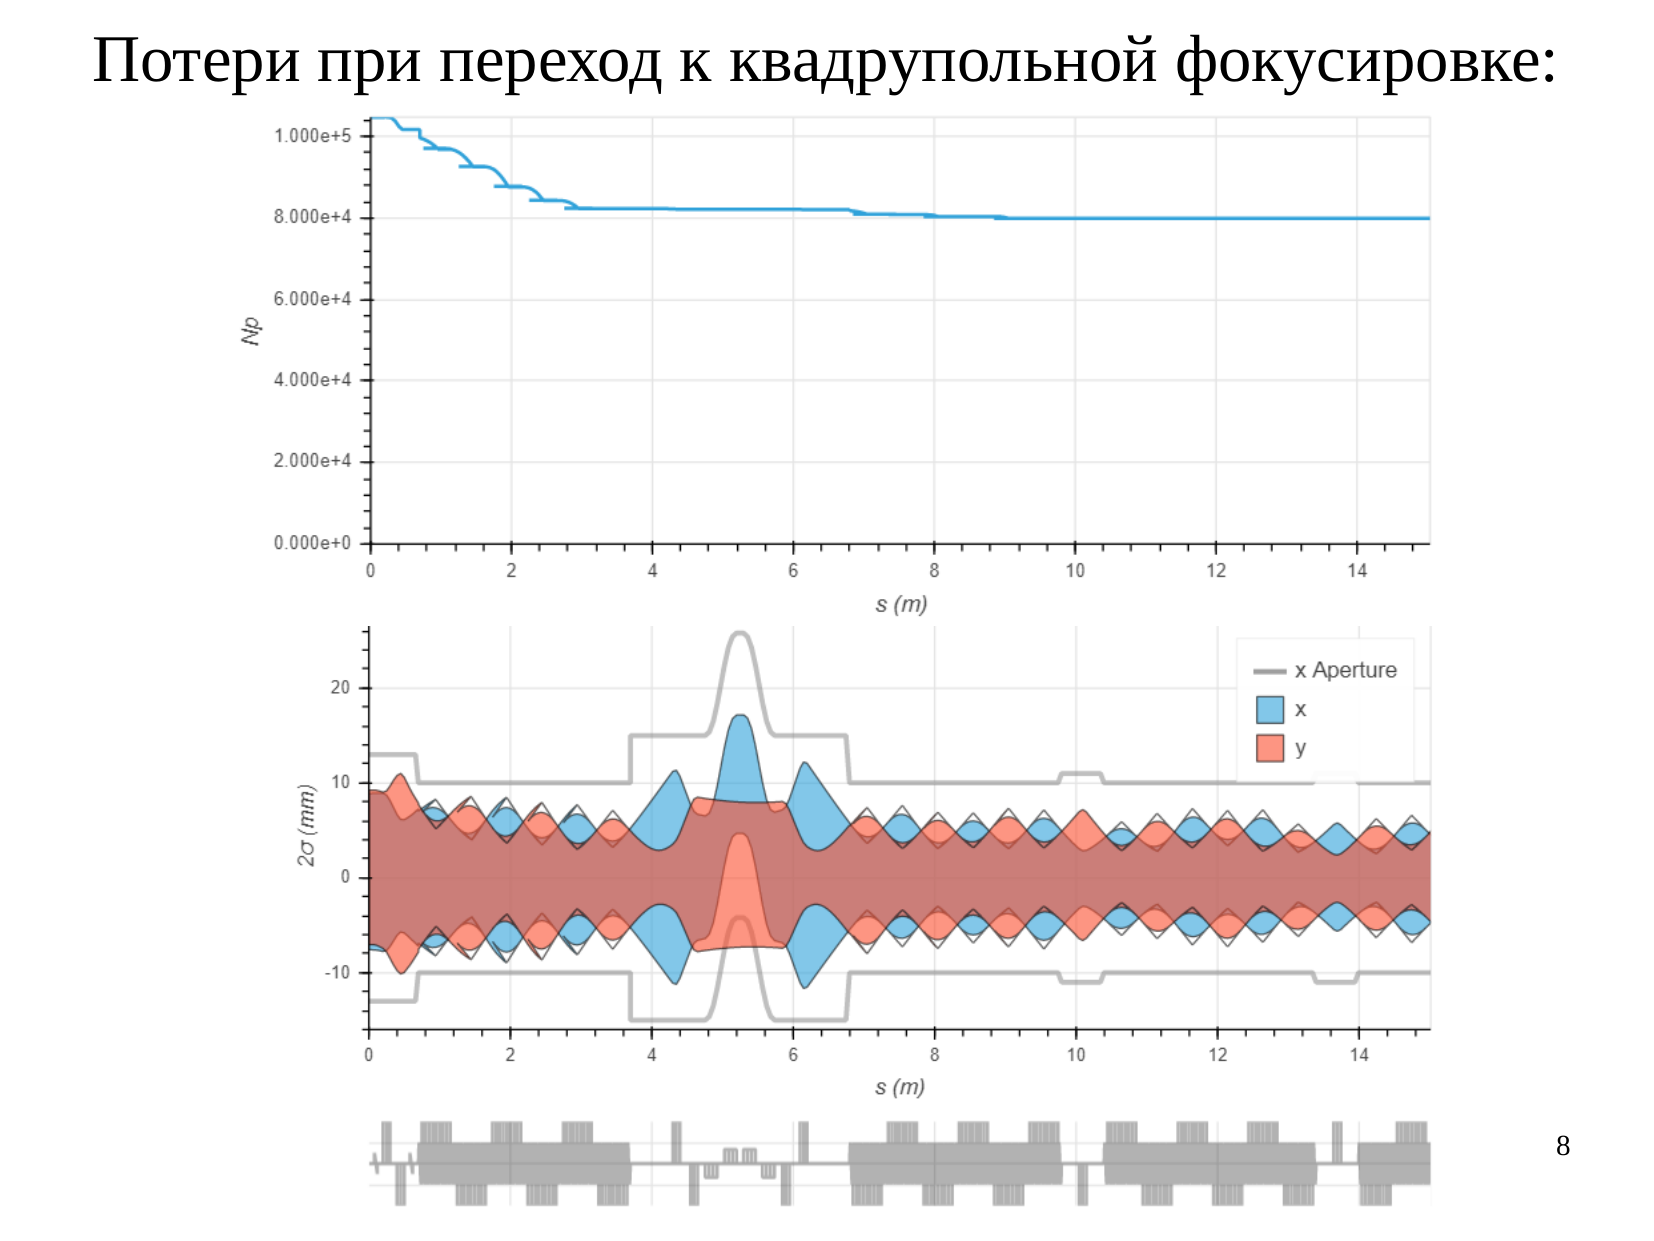

# Потери при переход к квадрупольной фокусировке:
8